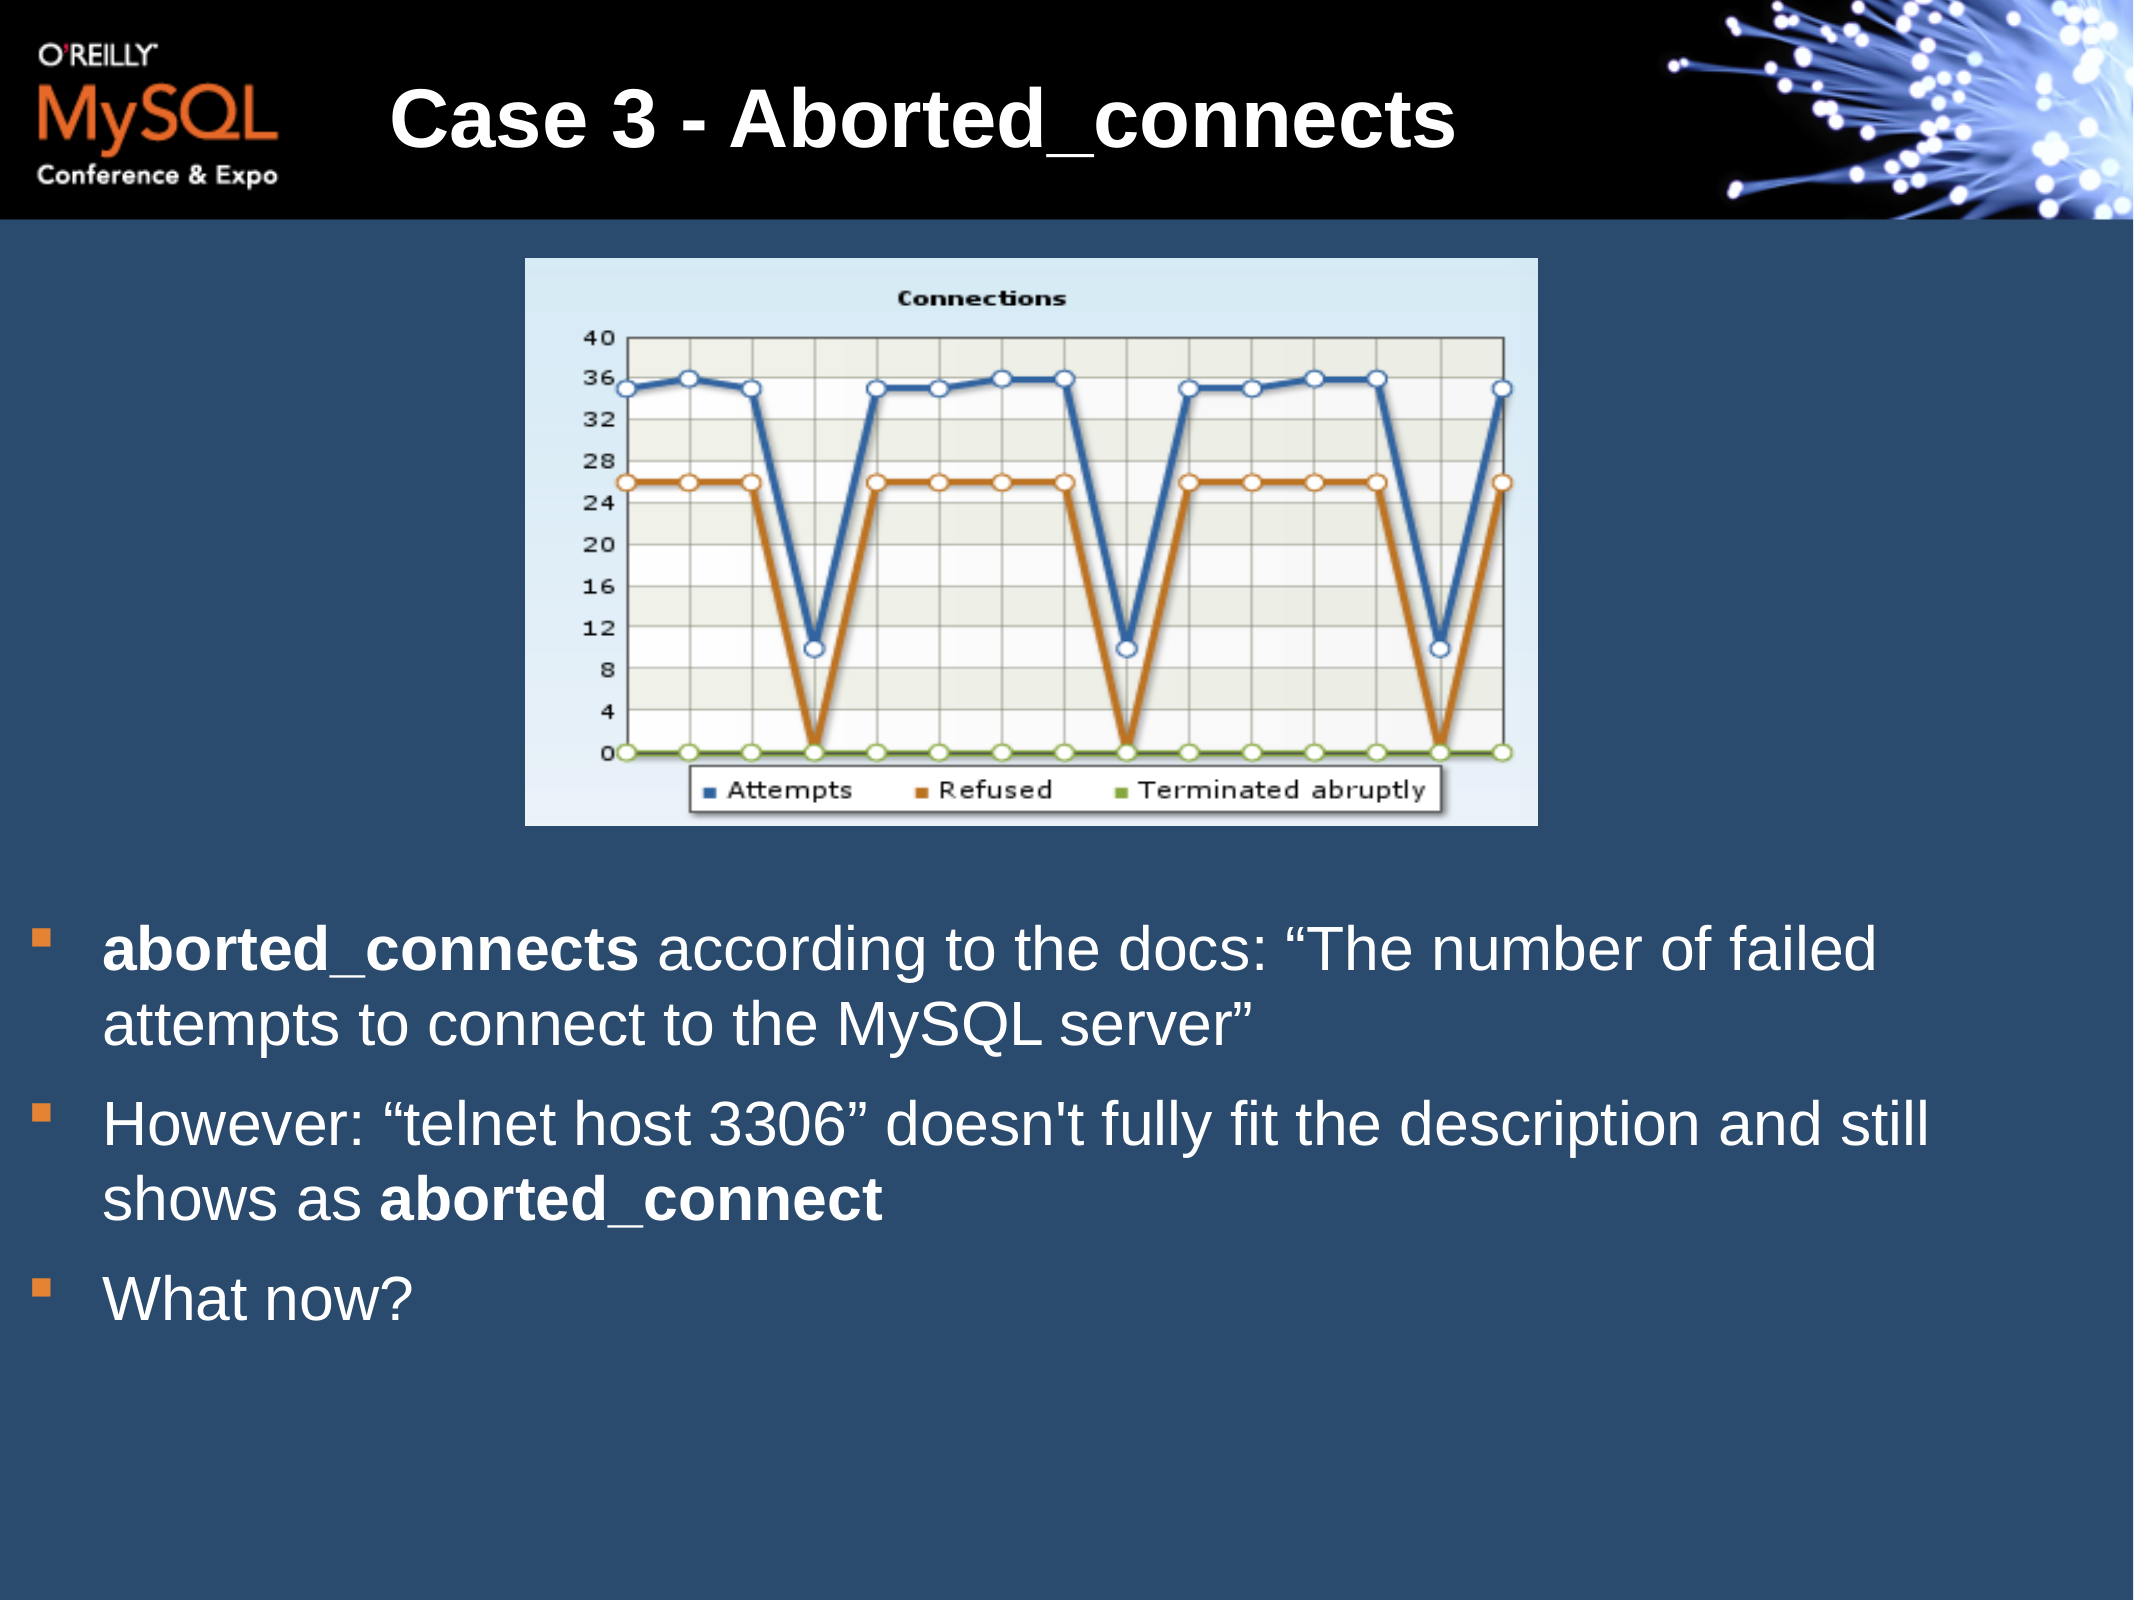

# Case 3 - Aborted_connects
aborted_connects according to the docs: “The number of failed attempts to connect to the MySQL server”
However: “telnet host 3306” doesn't fully fit the description and still shows as aborted_connect
What now?